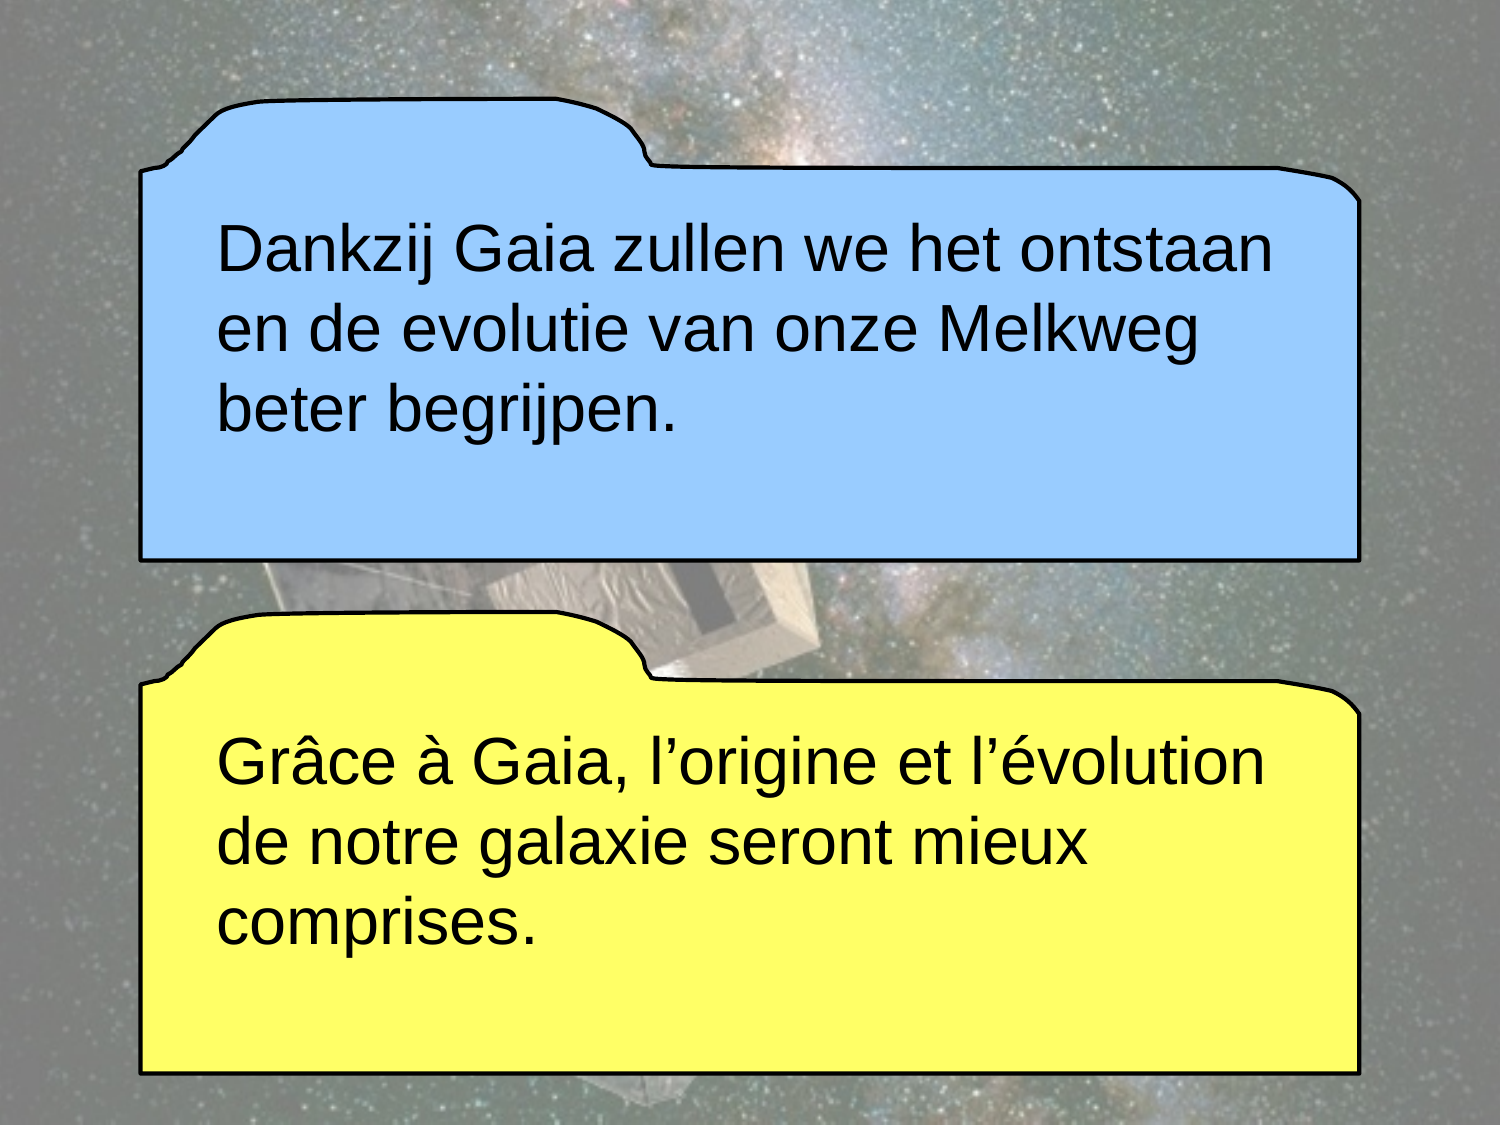

Dankzij Gaia zullen we het ontstaan en de evolutie van onze Melkweg beter begrijpen.
Grâce à Gaia, l’origine et l’évolution
de notre galaxie seront mieux
comprises.